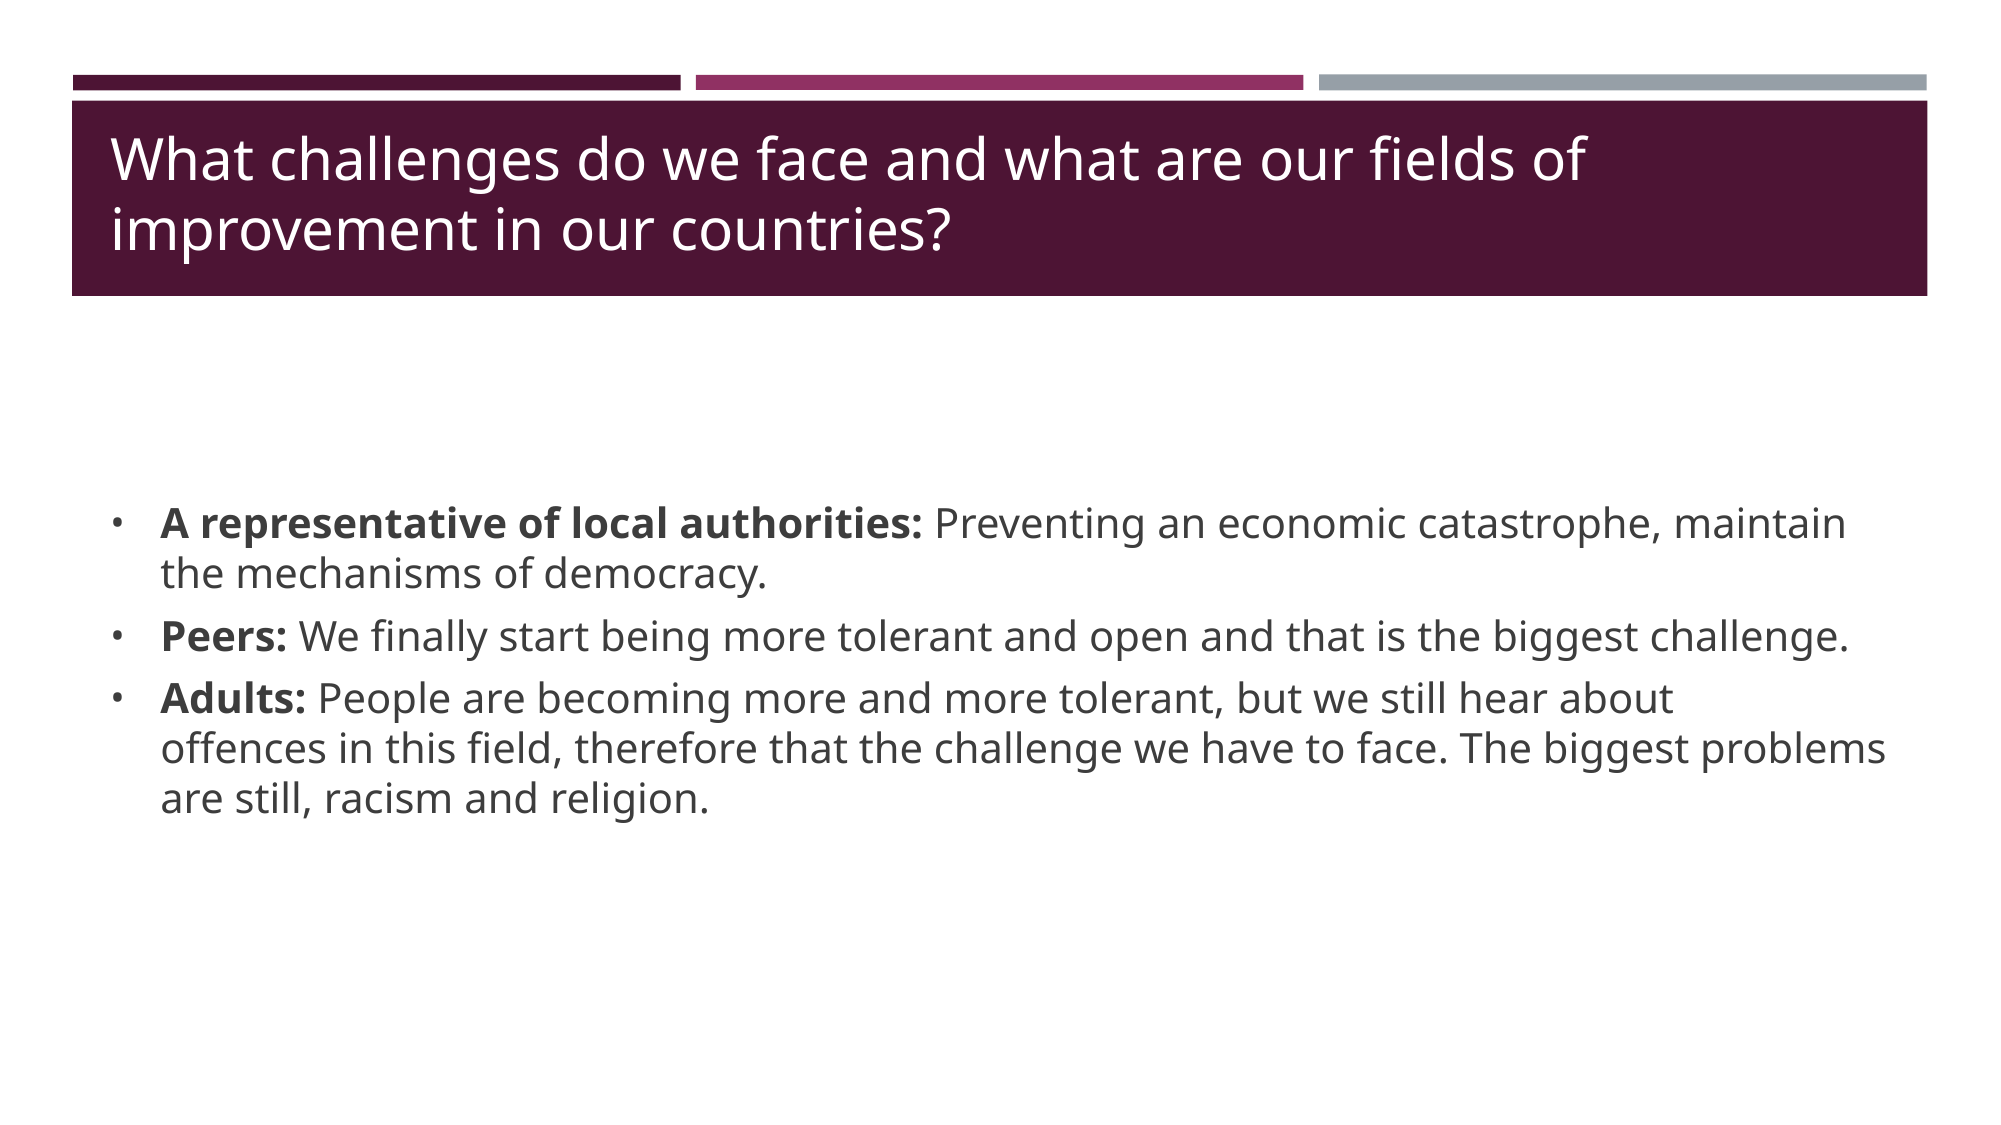

# What challenges do we face and what are our fields of improvement in our countries?
A representative of local authorities:​ Preventing an economic catastrophe, maintain the mechanisms of democracy.
Peers: ​We finally start being more tolerant and open and that is the biggest challenge.
Adults: People are becoming more and more tolerant, but we still hear about offences in this field, therefore that the challenge we have to face. The biggest problems are still, racism and religion.